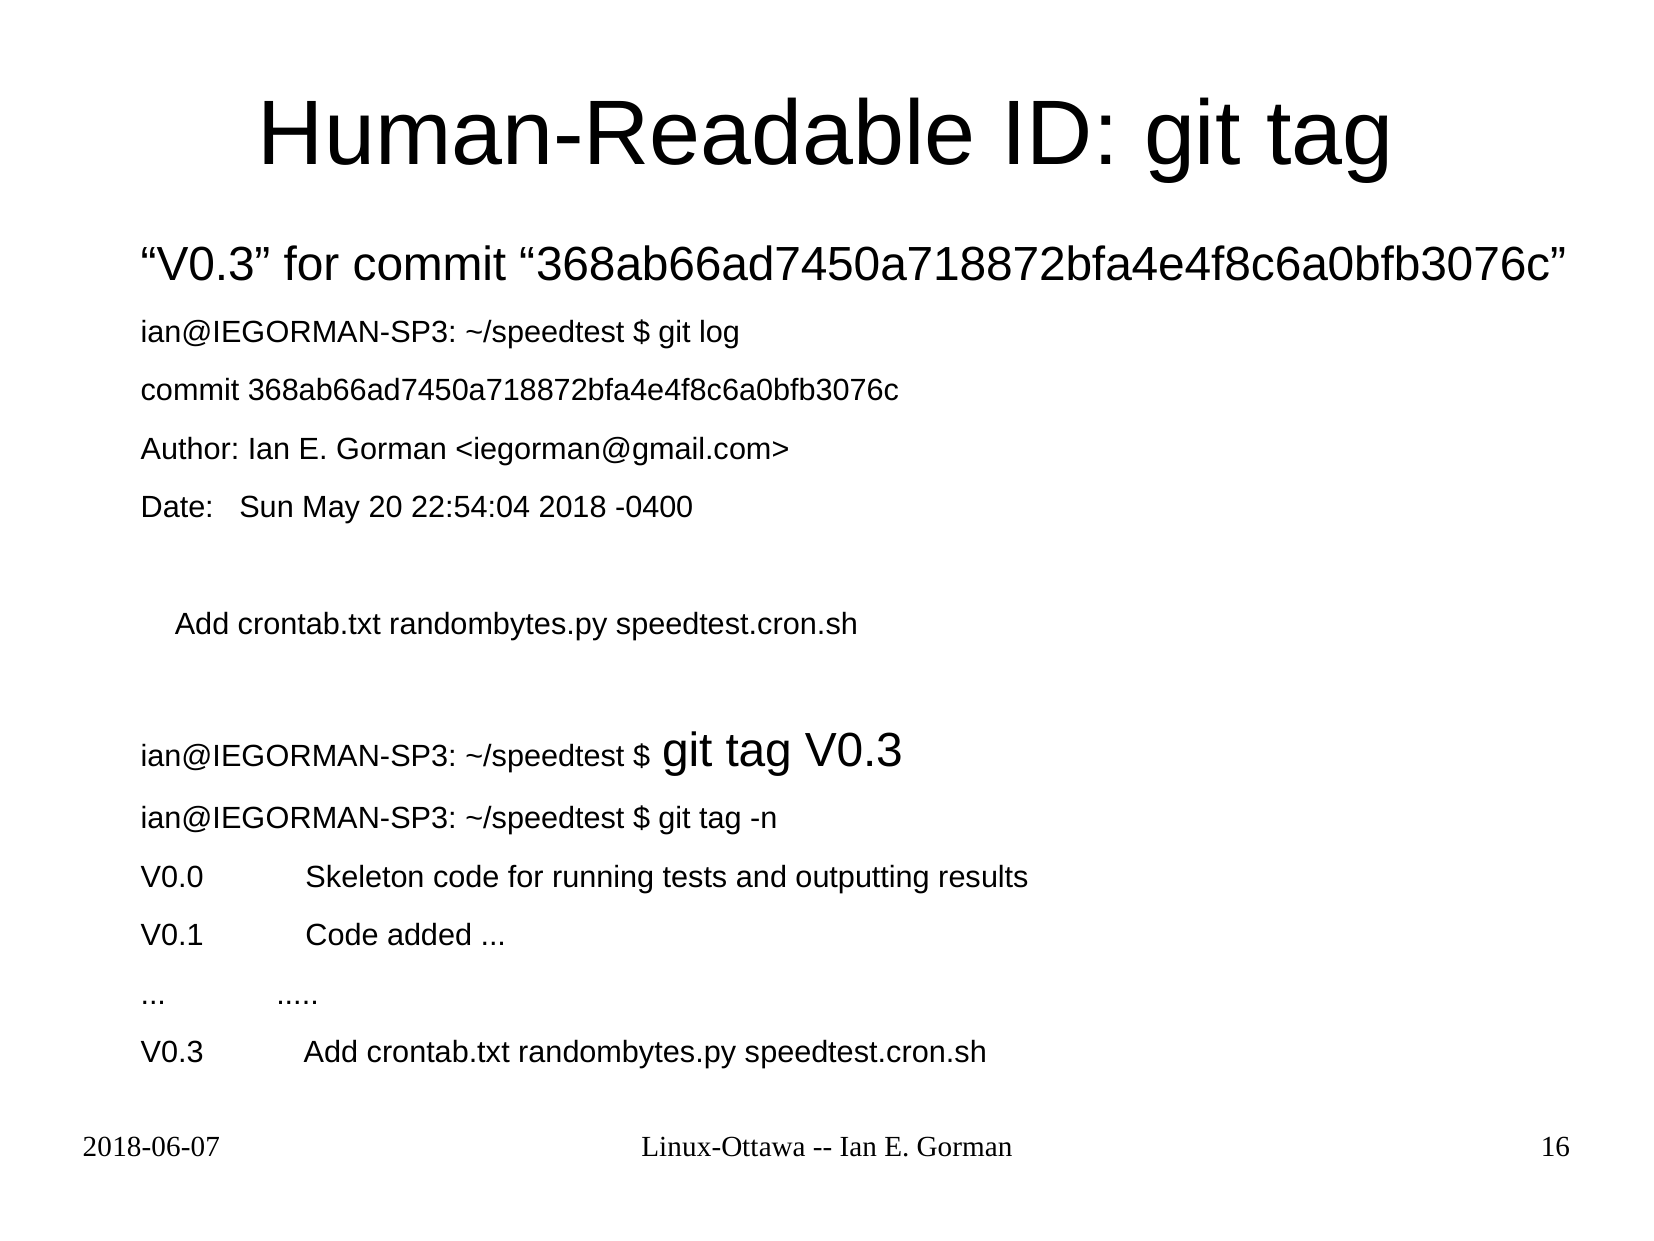

# Human-Readable ID: git tag
“V0.3” for commit “368ab66ad7450a718872bfa4e4f8c6a0bfb3076c”
ian@IEGORMAN-SP3: ~/speedtest $ git log
commit 368ab66ad7450a718872bfa4e4f8c6a0bfb3076c
Author: Ian E. Gorman <iegorman@gmail.com>
Date: Sun May 20 22:54:04 2018 -0400
 Add crontab.txt randombytes.py speedtest.cron.sh
ian@IEGORMAN-SP3: ~/speedtest $ git tag V0.3
ian@IEGORMAN-SP3: ~/speedtest $ git tag -n
V0.0 Skeleton code for running tests and outputting results
V0.1 Code added ...
... .....
V0.3 Add crontab.txt randombytes.py speedtest.cron.sh
2018-06-07
Linux-Ottawa -- Ian E. Gorman
16